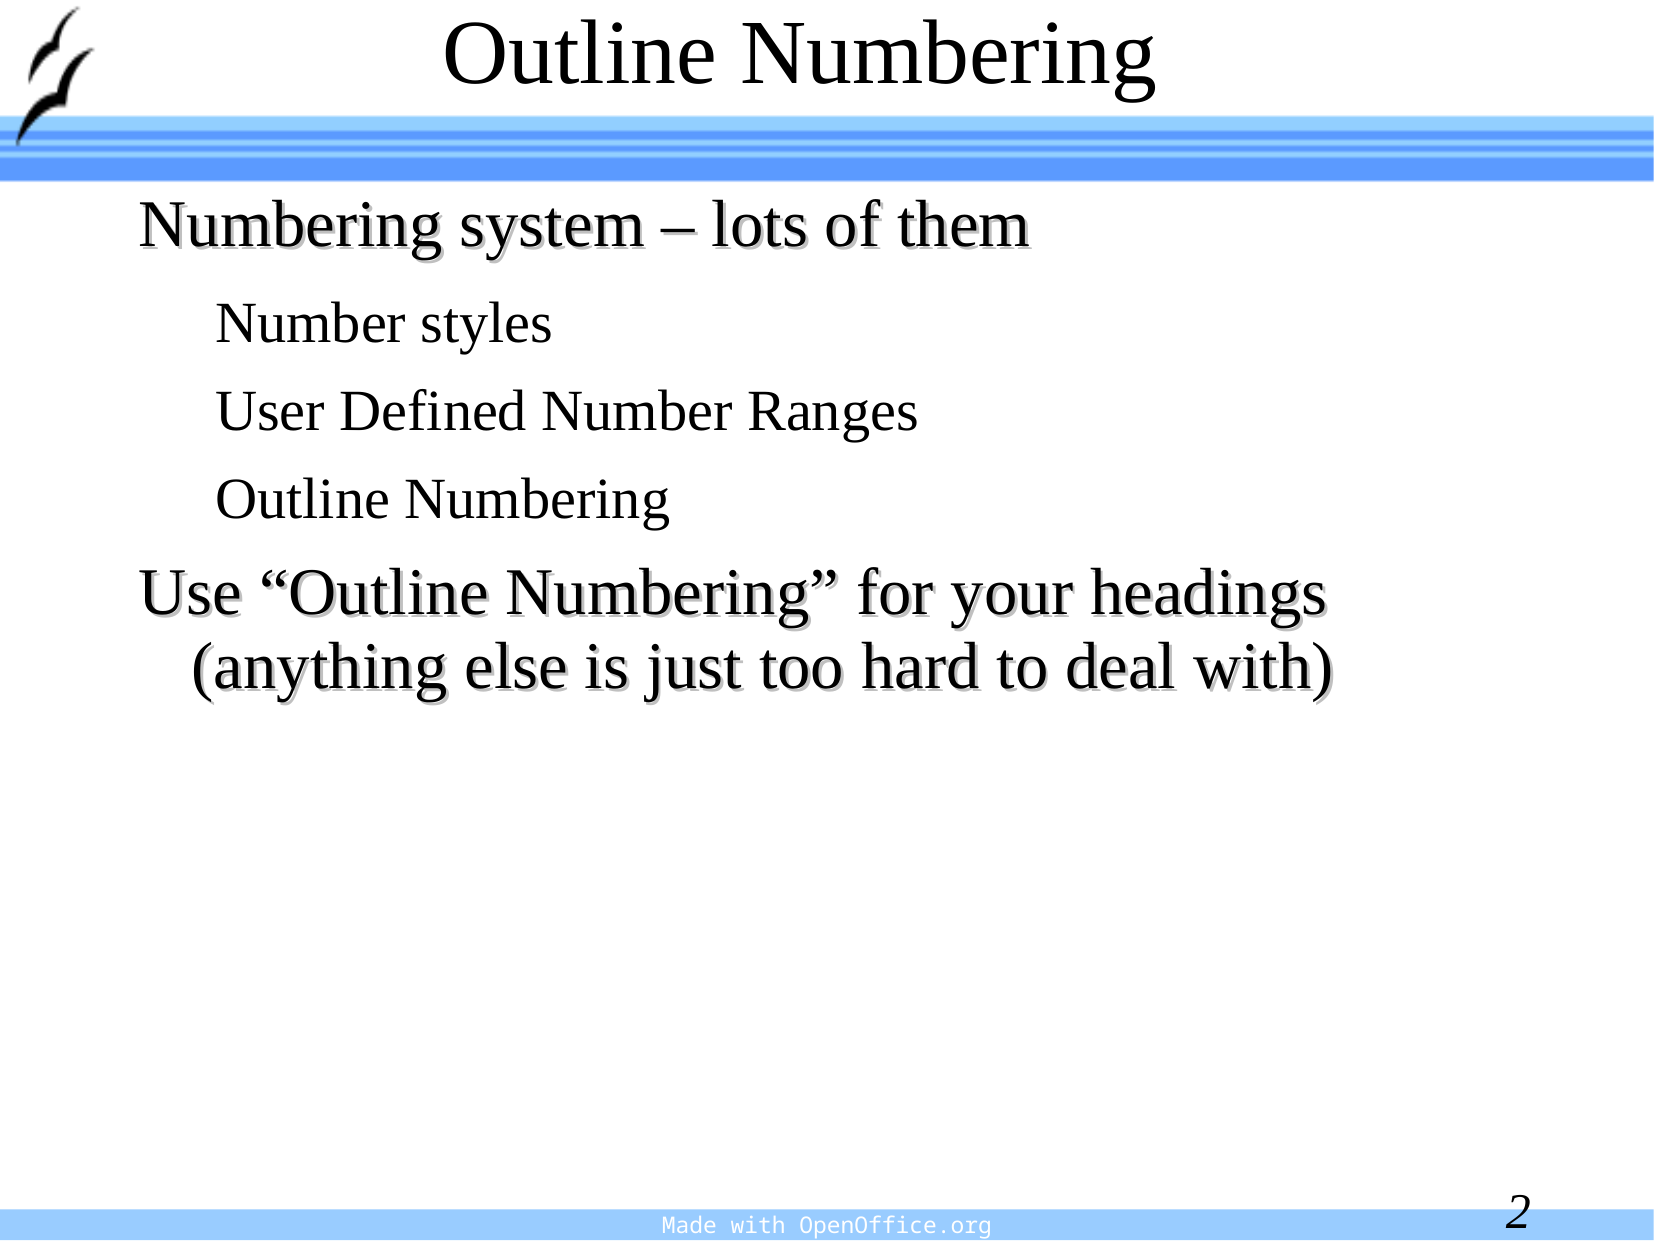

# Outline Numbering
Numbering system – lots of them
Number styles
User Defined Number Ranges
Outline Numbering
Use “Outline Numbering” for your headings (anything else is just too hard to deal with)